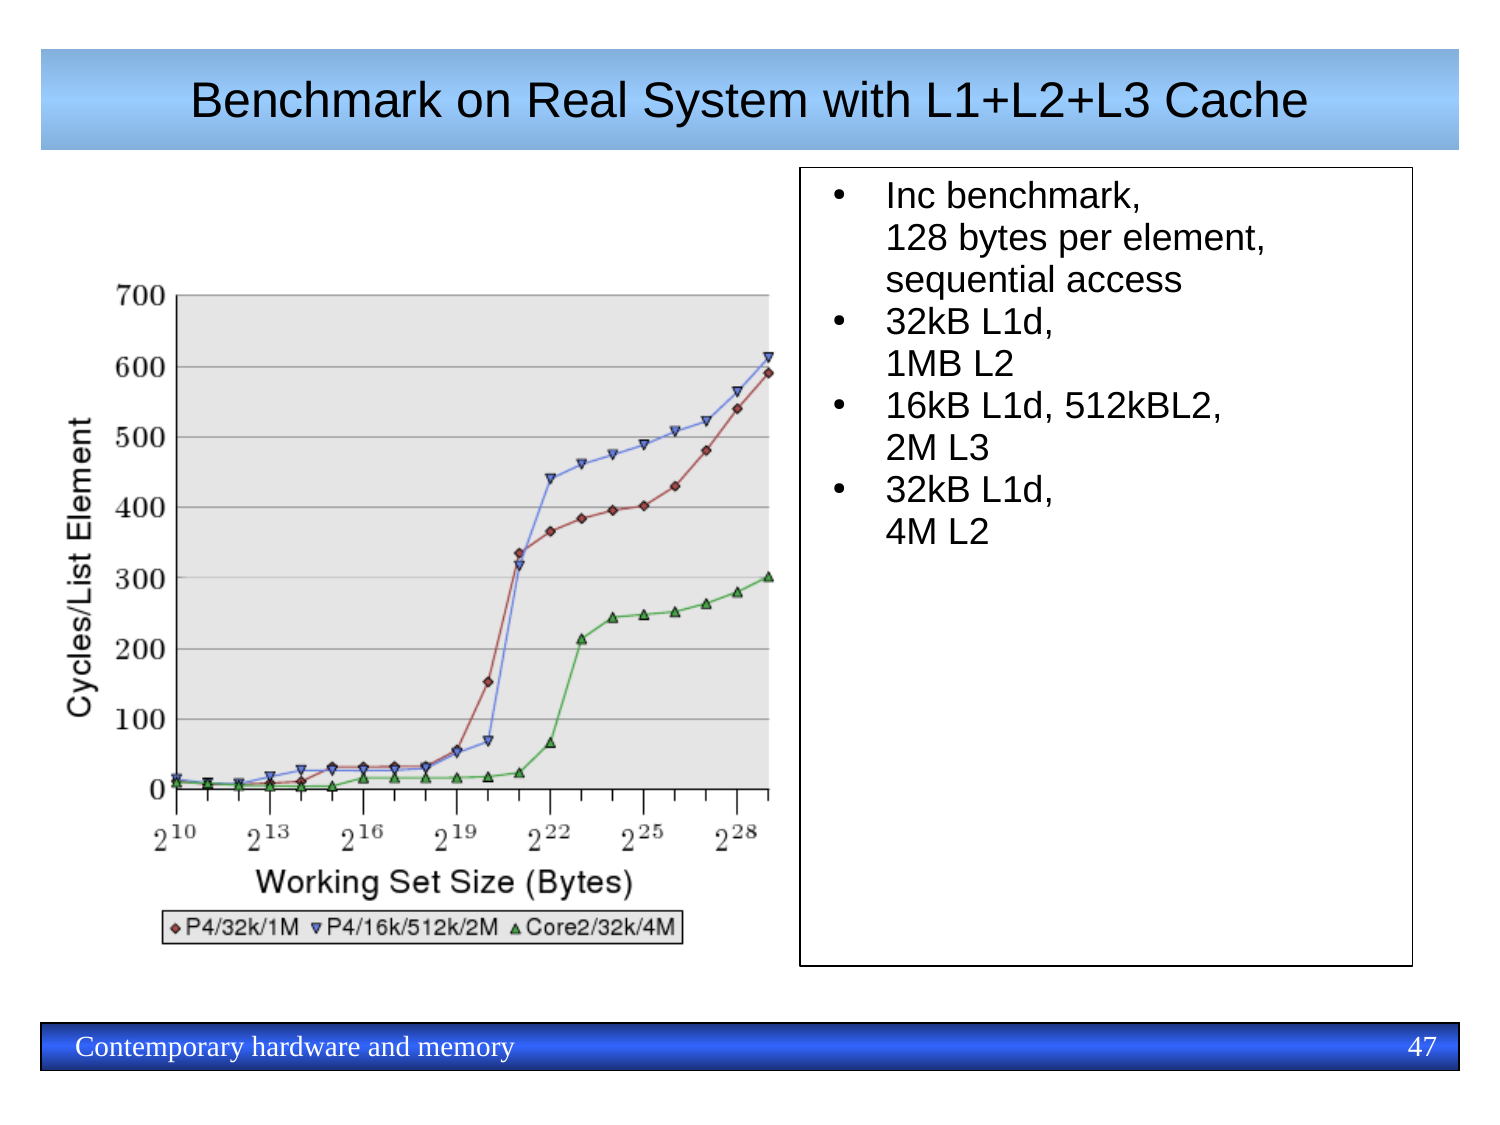

# Benchmark on Real System with L1+L2+L3 Cache
Inc benchmark,
128 bytes per element,
sequential access
32kB L1d,
1MB L2
16kB L1d, 512kBL2,
2M L3
32kB L1d,
4M L2
Contemporary hardware and memory
47